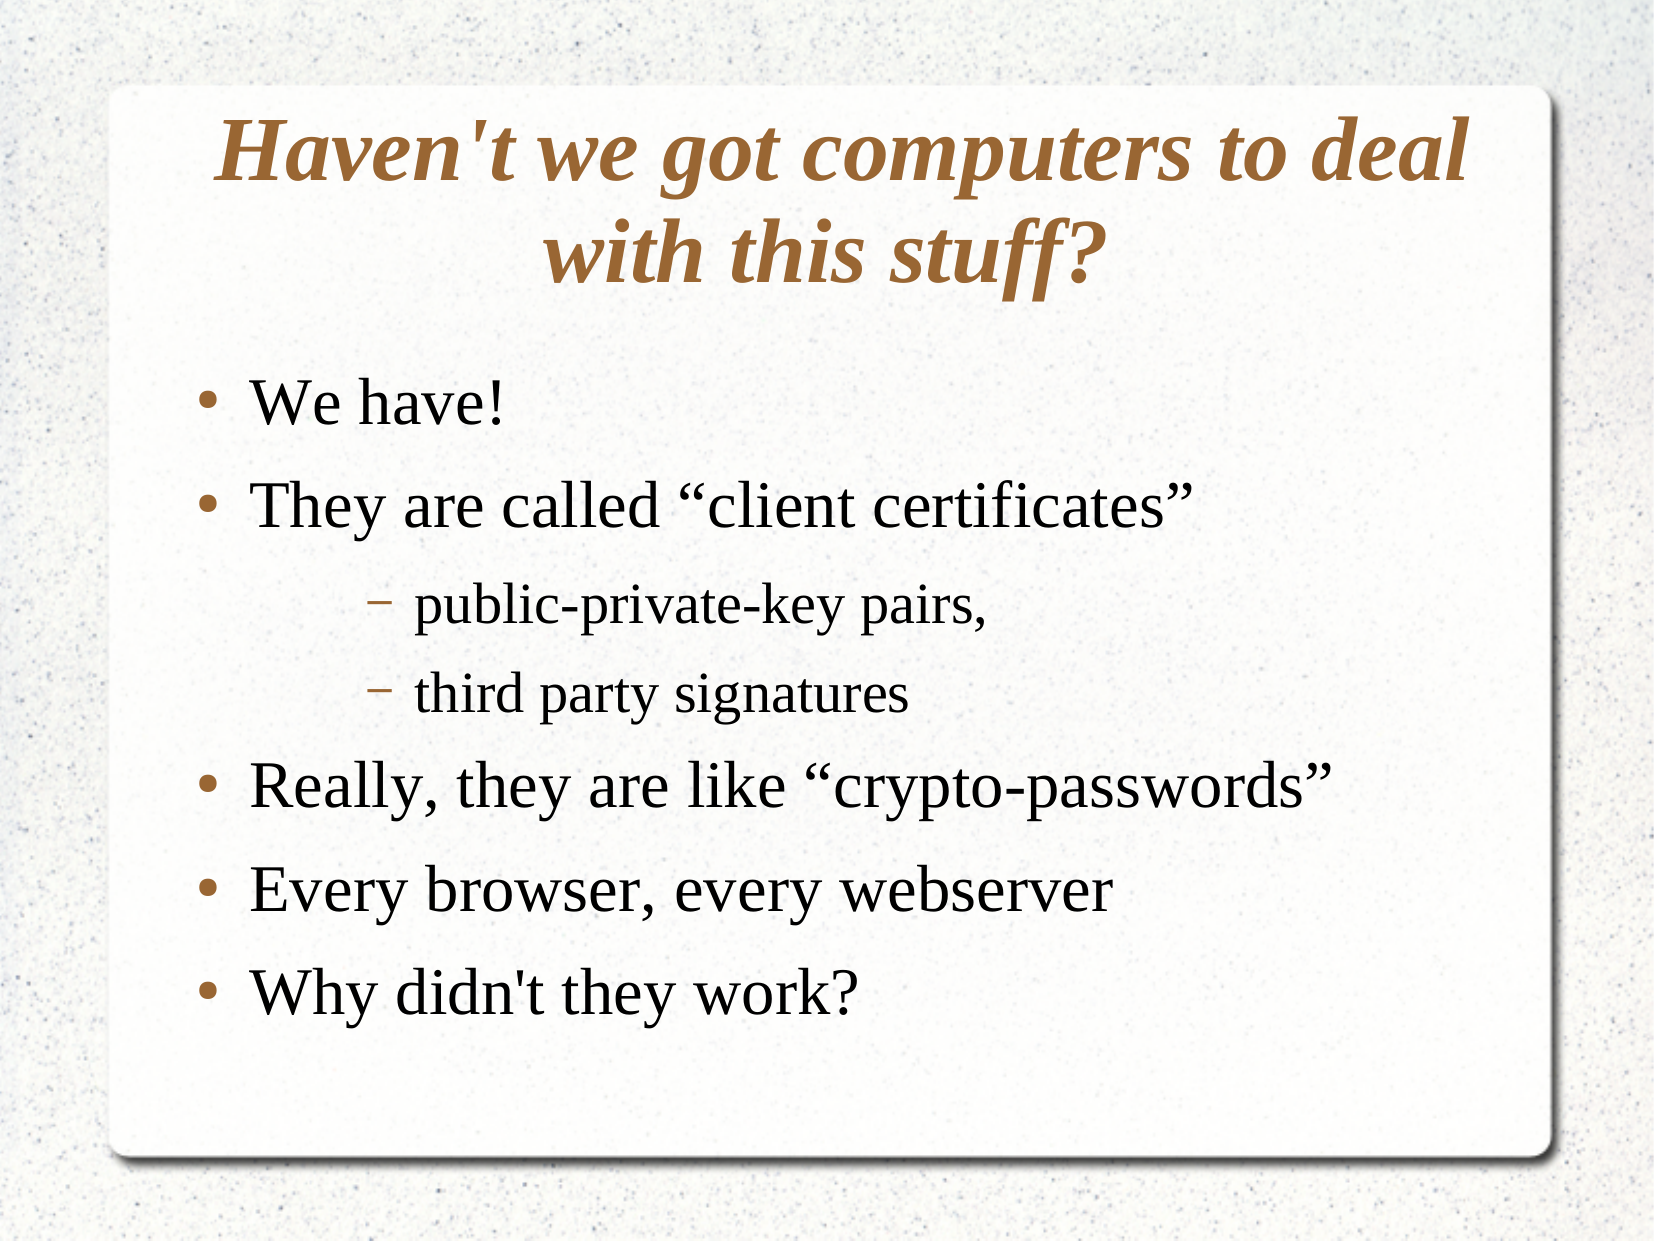

# Haven't we got computers to deal with this stuff?
We have!
They are called “client certificates”
public-private-key pairs,
third party signatures
Really, they are like “crypto-passwords”
Every browser, every webserver
Why didn't they work?